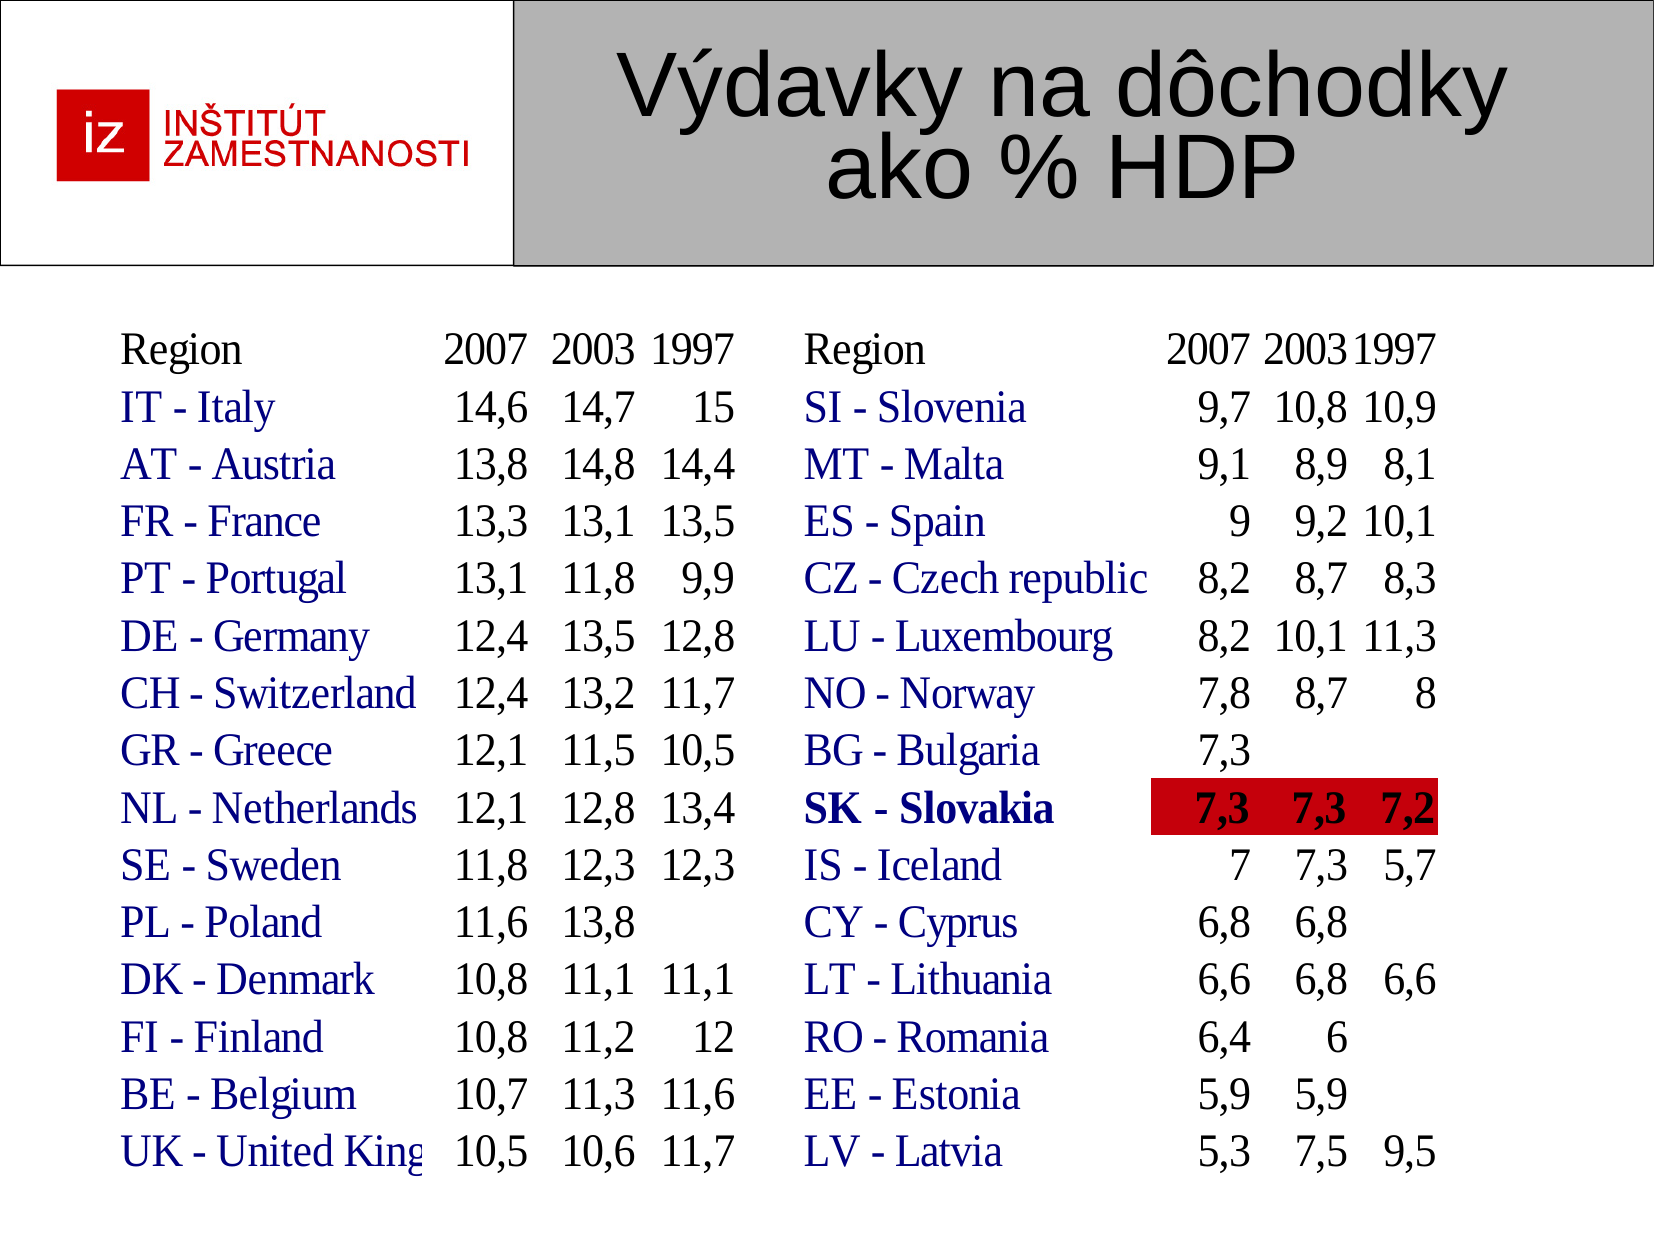

# Výdavky na dôchodky ako % HDP